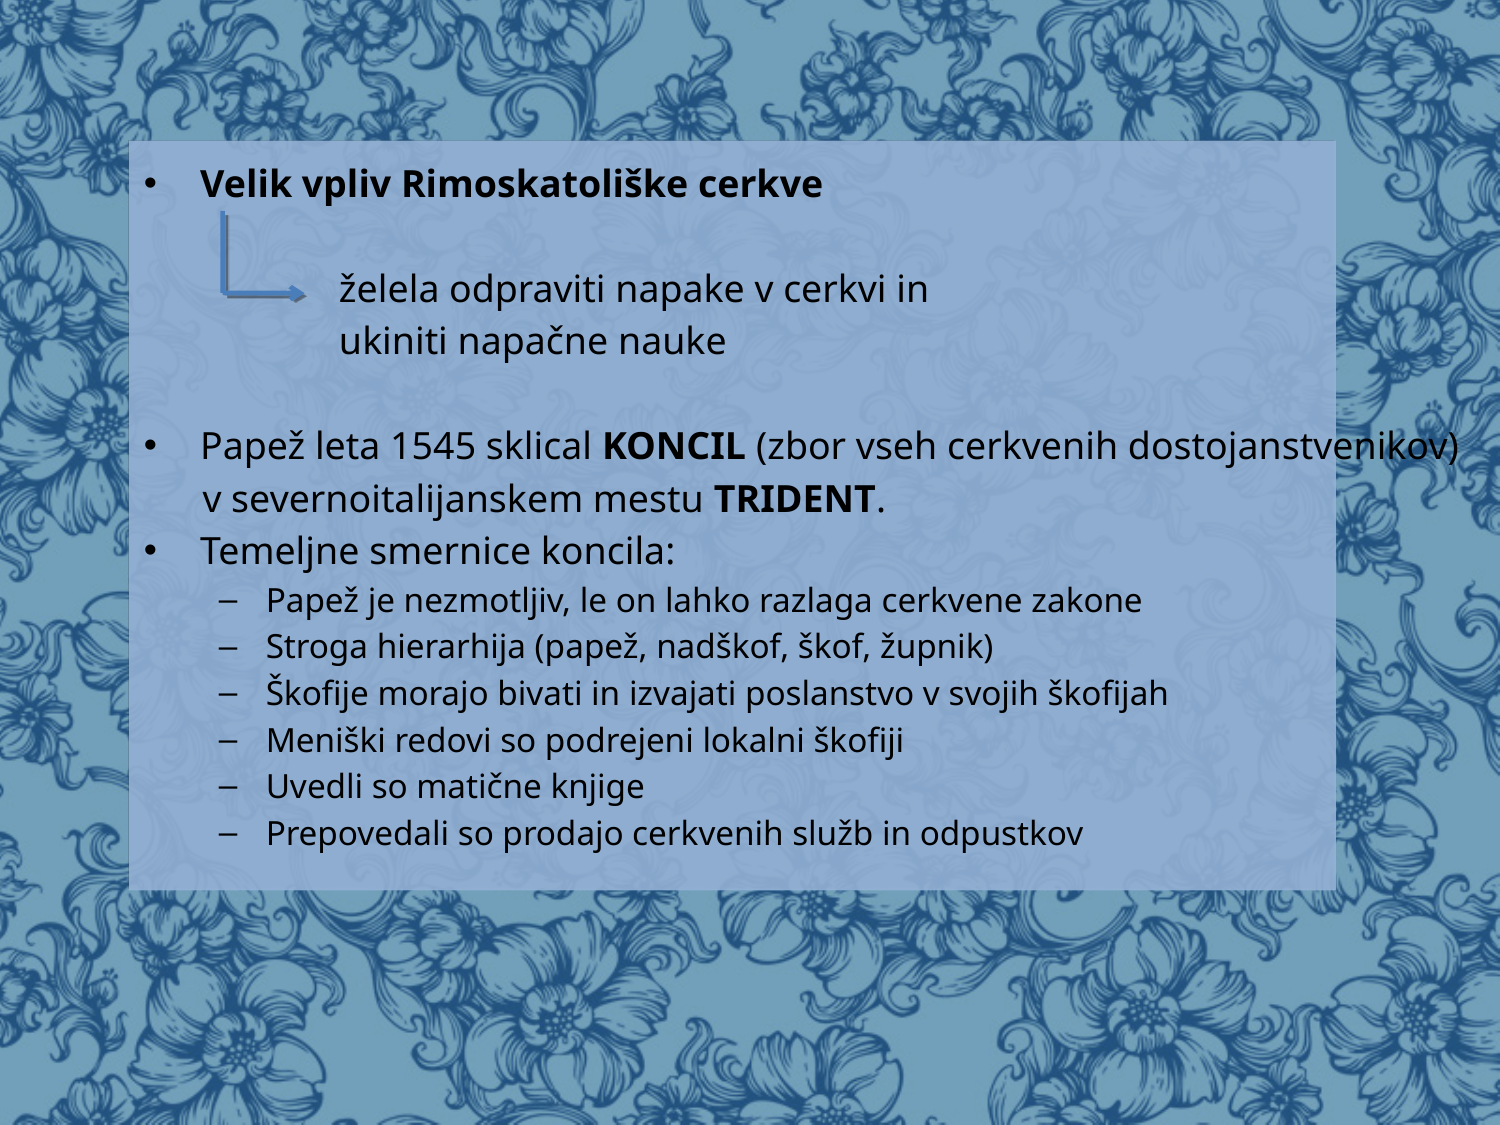

#
Velik vpliv Rimoskatoliške cerkve
 želela odpraviti napake v cerkvi in
 ukiniti napačne nauke
Papež leta 1545 sklical KONCIL (zbor vseh cerkvenih dostojanstvenikov)
 v severnoitalijanskem mestu TRIDENT.
Temeljne smernice koncila:
Papež je nezmotljiv, le on lahko razlaga cerkvene zakone
Stroga hierarhija (papež, nadškof, škof, župnik)
Škofije morajo bivati in izvajati poslanstvo v svojih škofijah
Meniški redovi so podrejeni lokalni škofiji
Uvedli so matične knjige
Prepovedali so prodajo cerkvenih služb in odpustkov